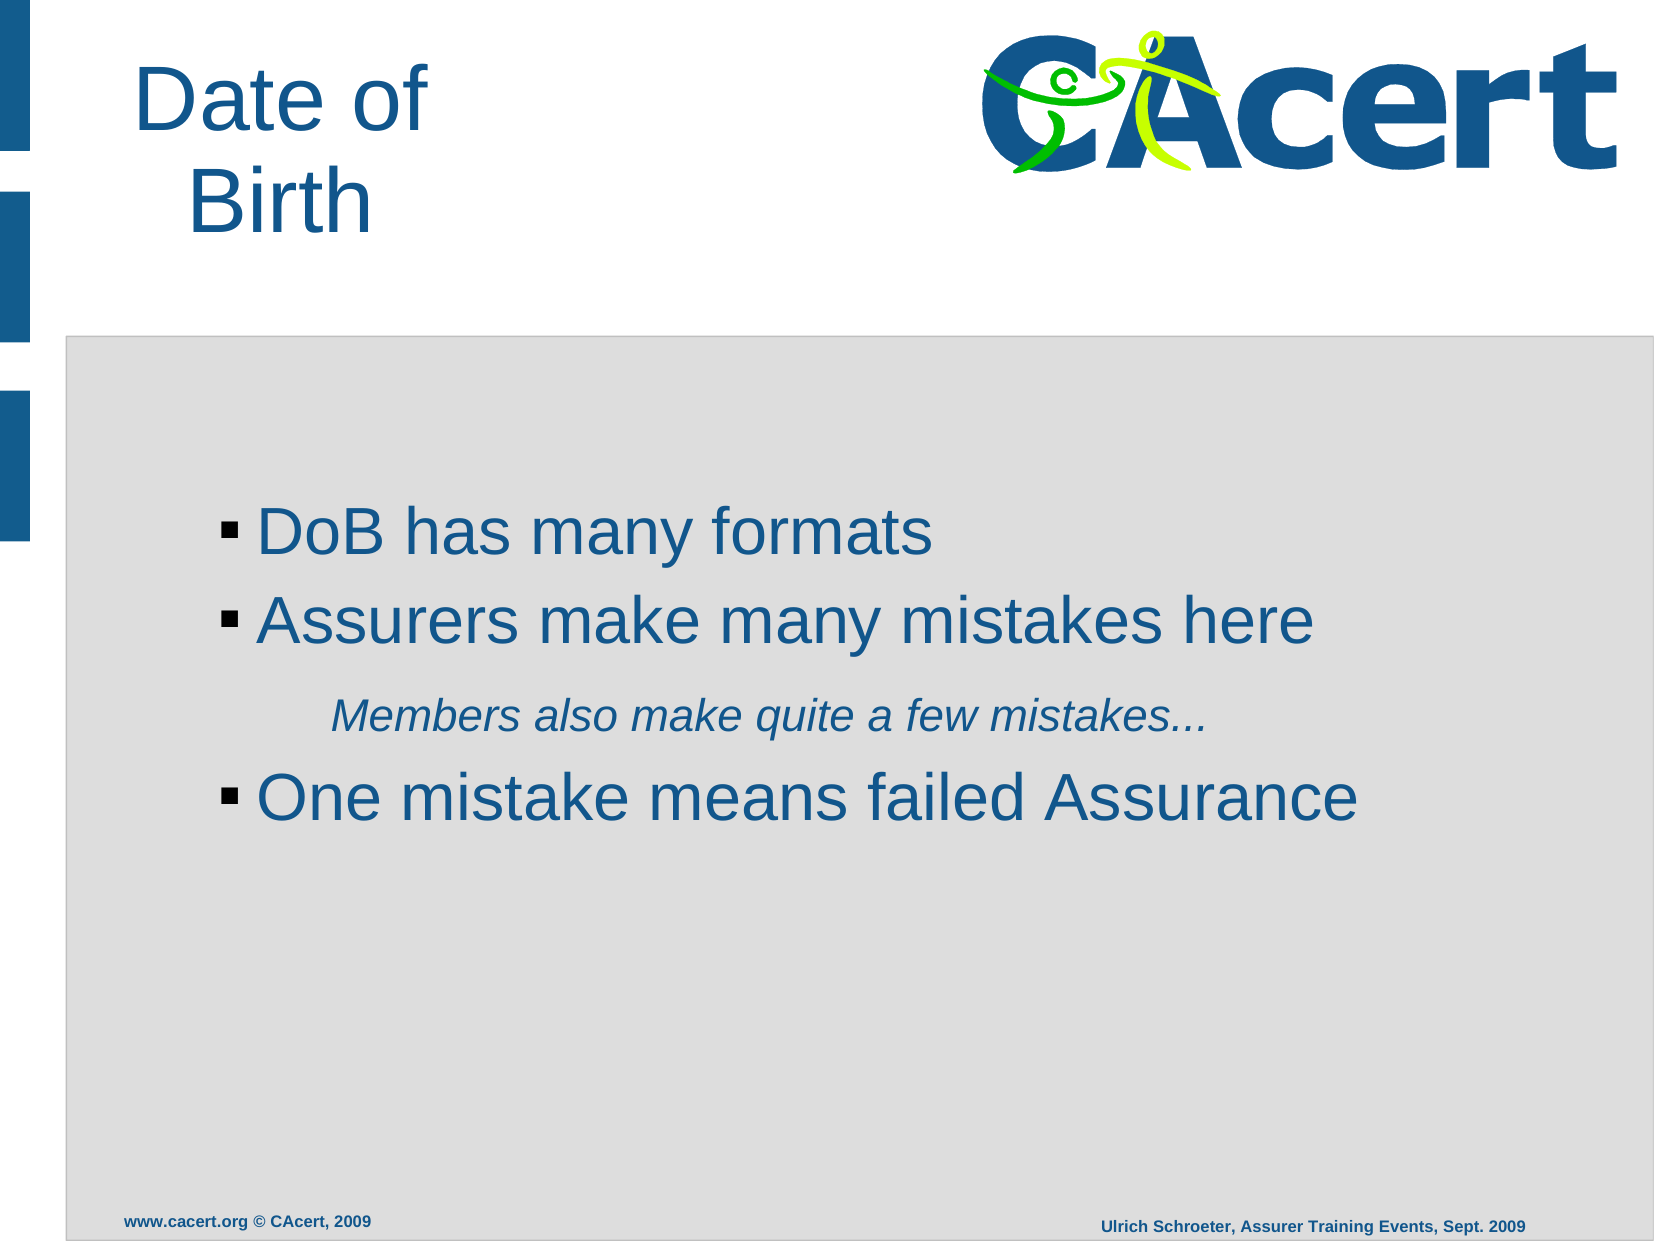

Date of
Birth
 DoB has many formats
 Assurers make many mistakes here
 Members also make quite a few mistakes...
 One mistake means failed Assurance